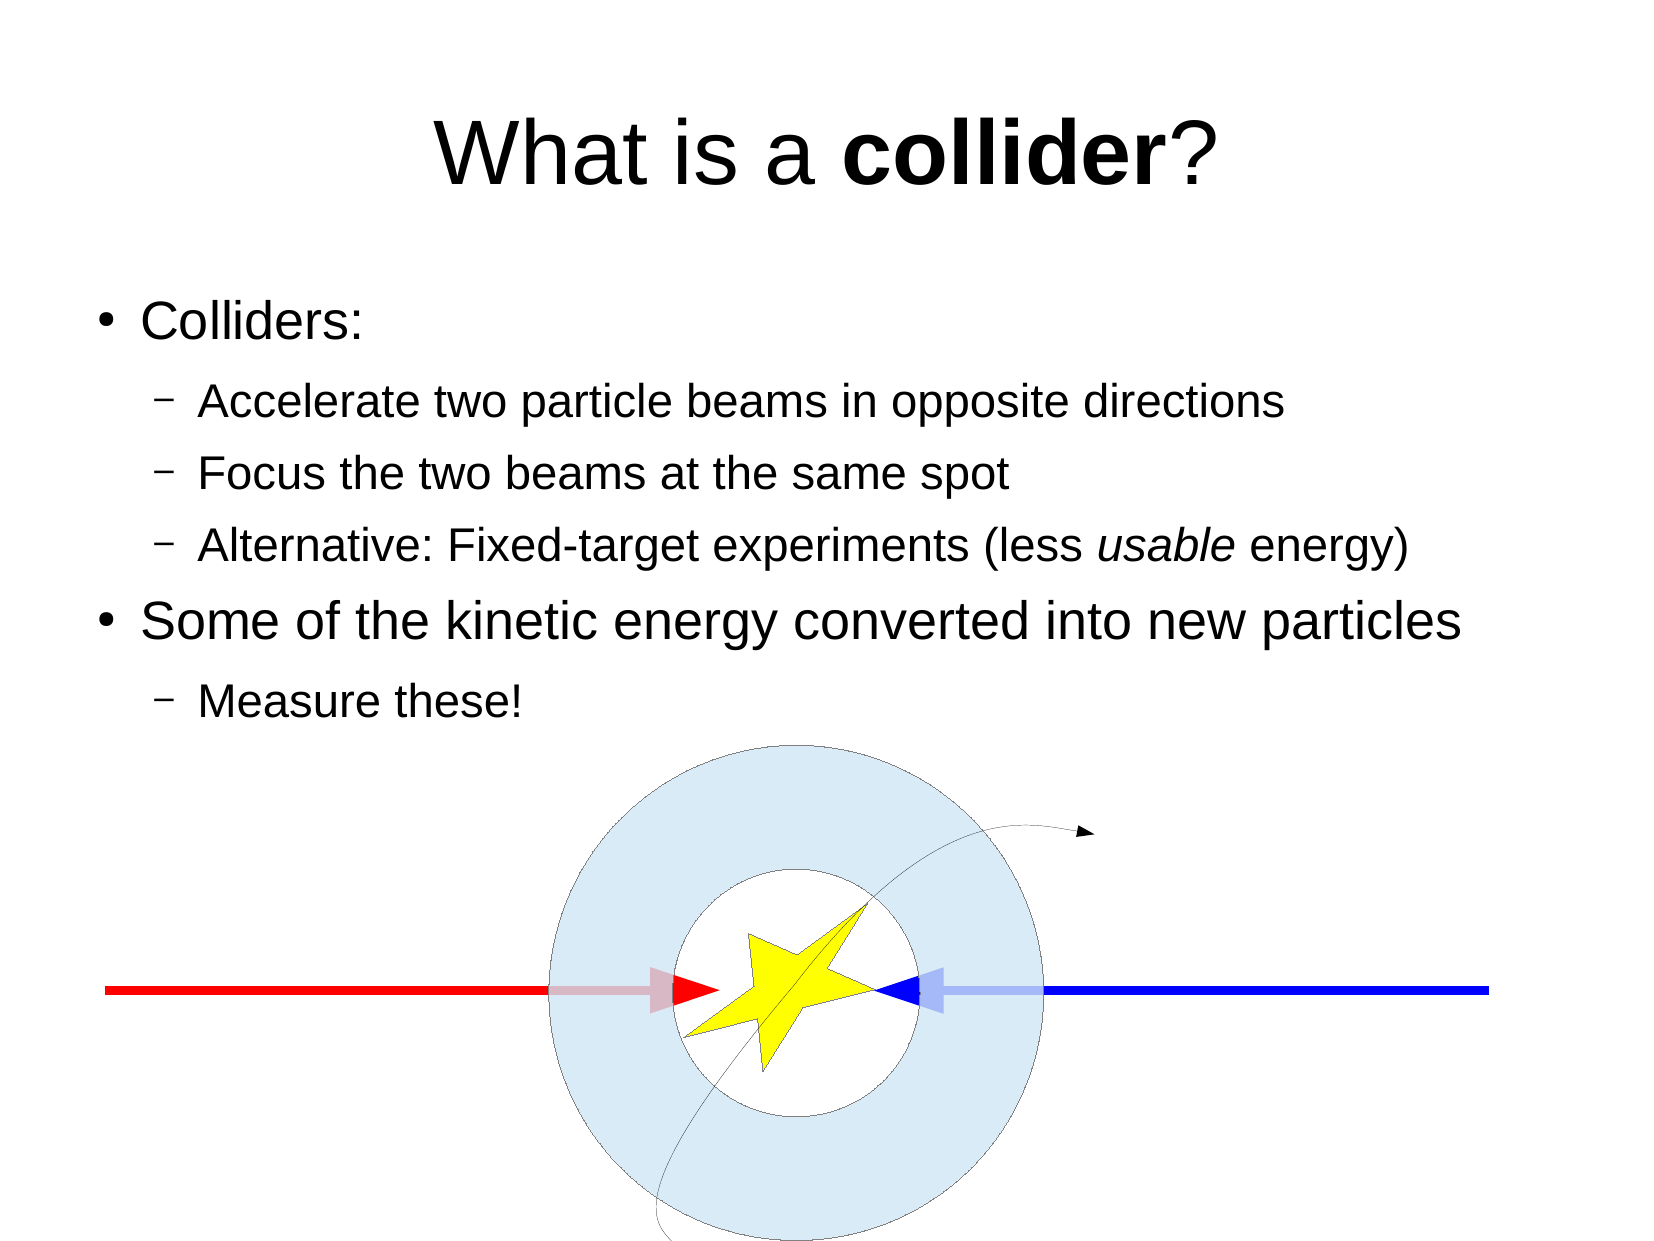

# What is a collider?
Colliders:
Accelerate two particle beams in opposite directions
Focus the two beams at the same spot
Alternative: Fixed-target experiments (less usable energy)
Some of the kinetic energy converted into new particles
Measure these!